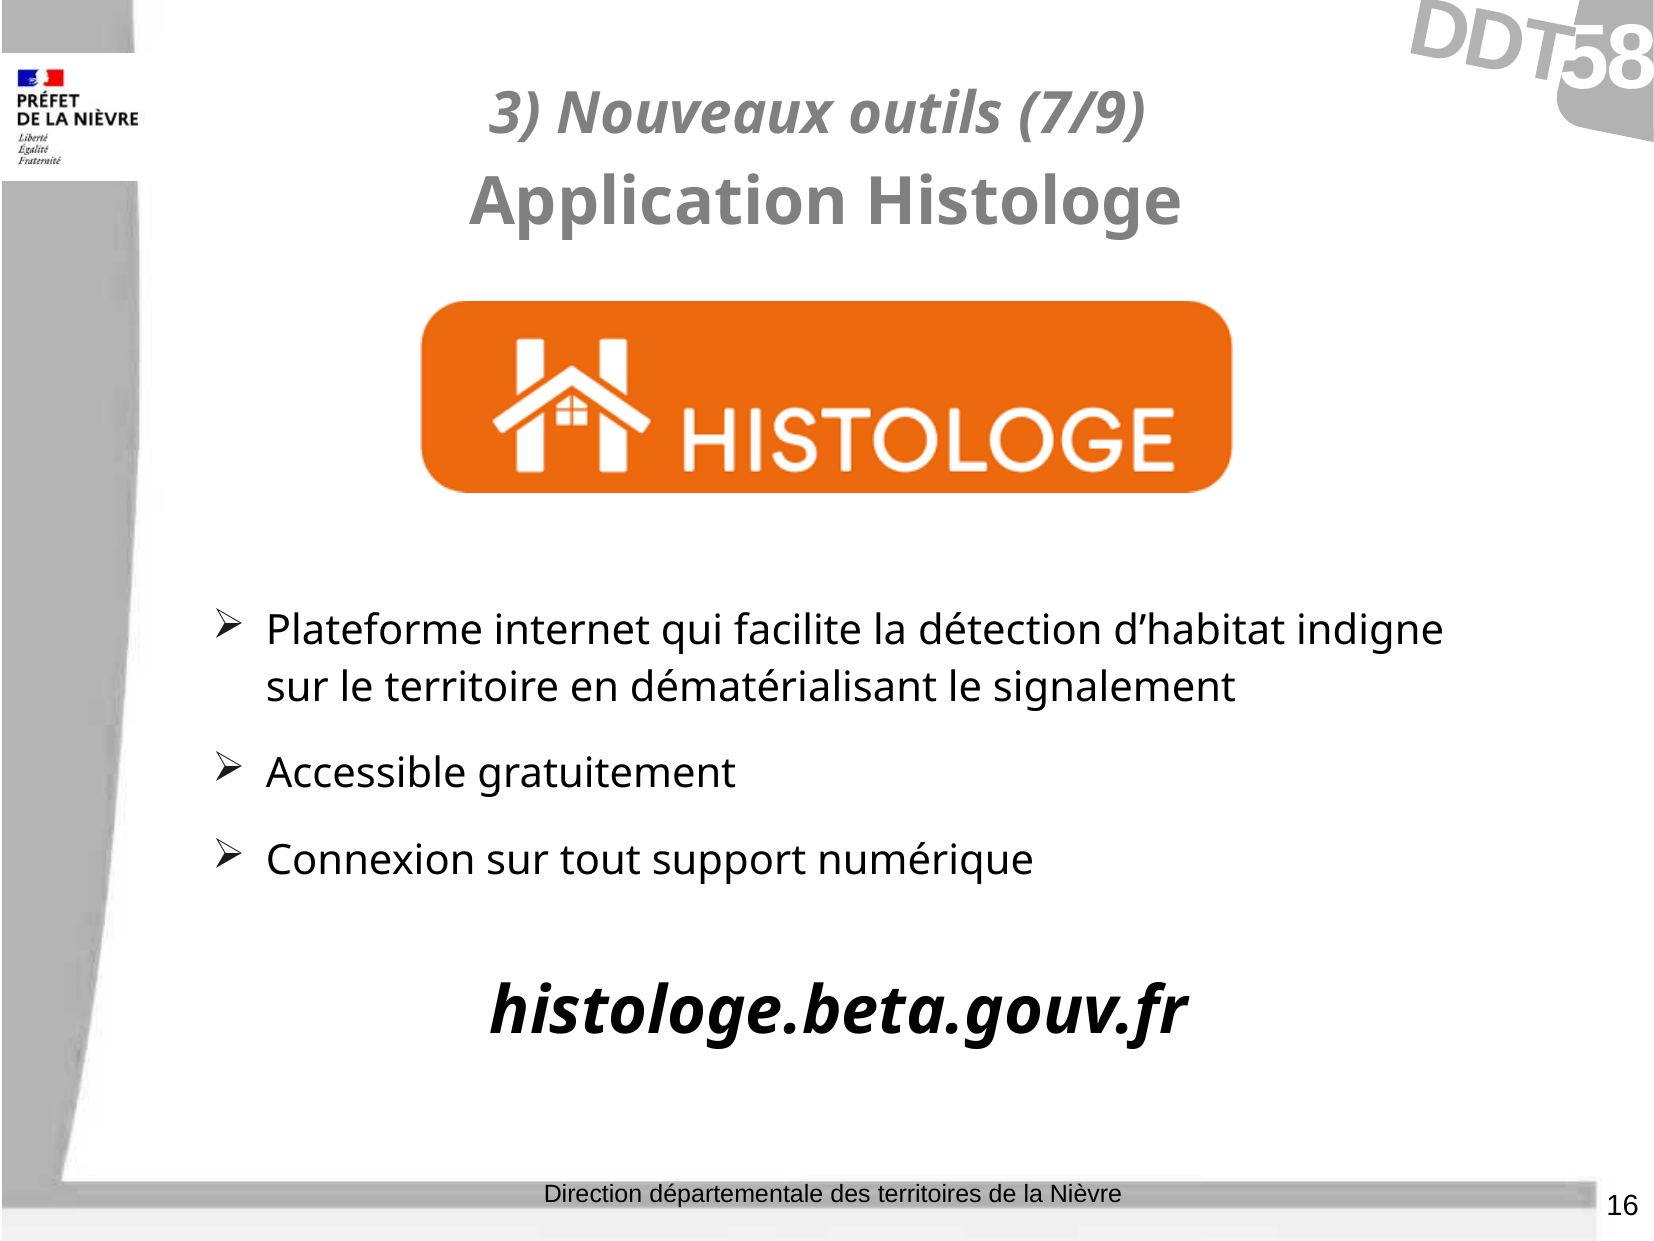

# 3) Nouveaux outils (7/9) Application Histologe
Plateforme internet qui facilite la détection d’habitat indigne sur le territoire en dématérialisant le signalement
Accessible gratuitement
Connexion sur tout support numérique
histologe.beta.gouv.fr